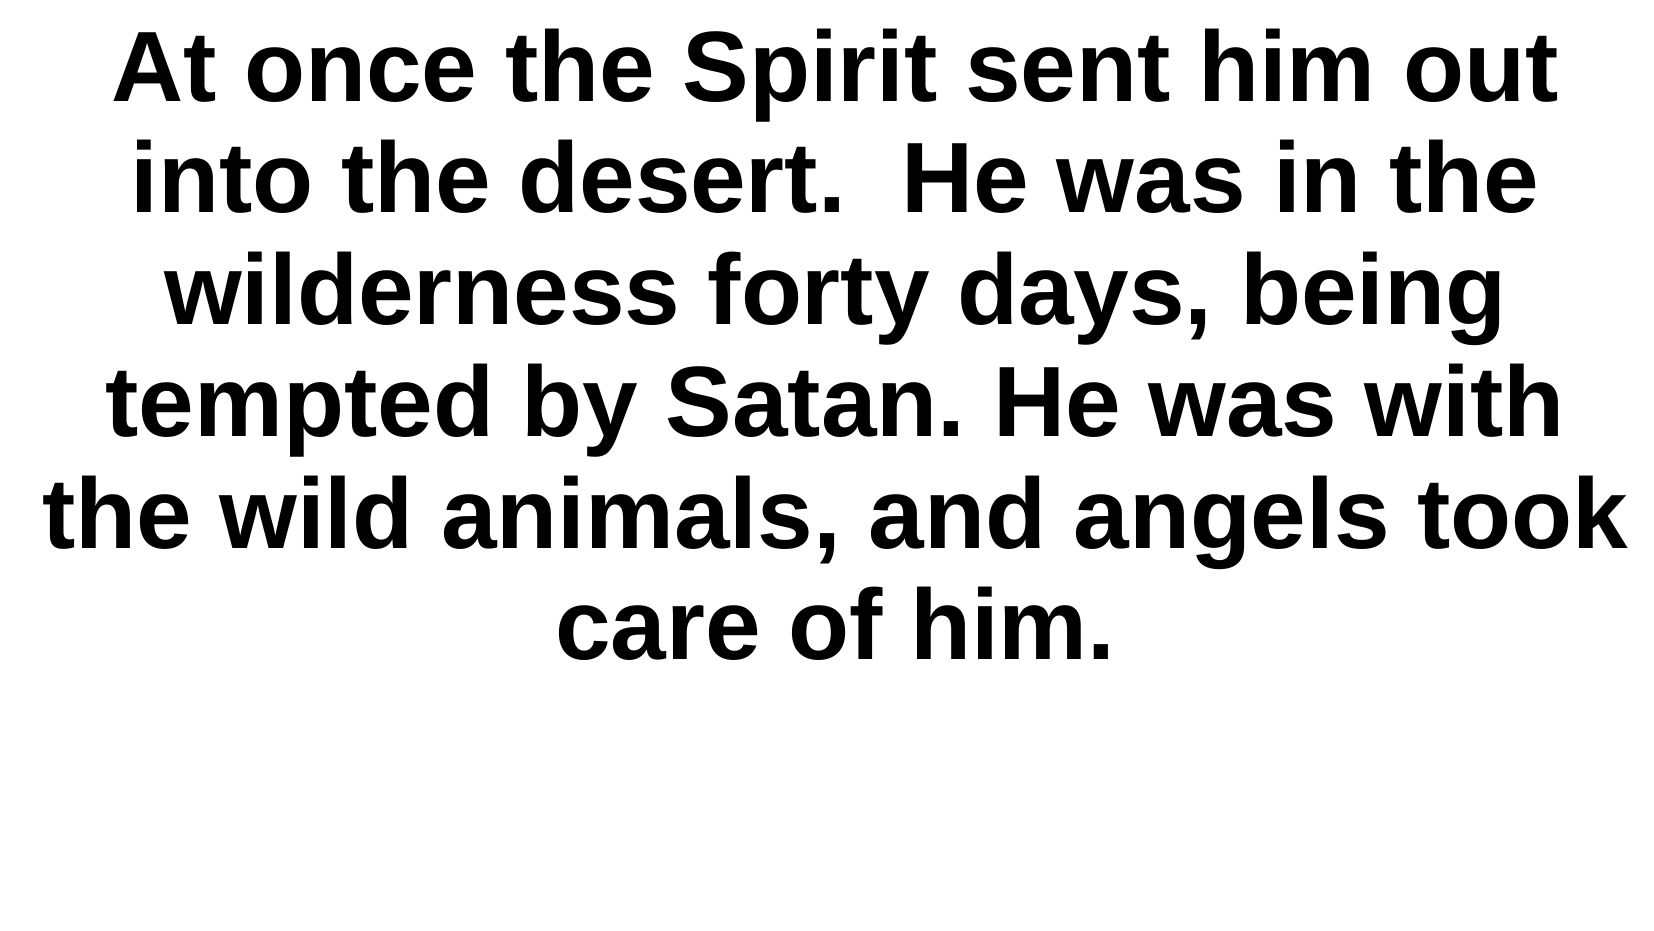

# At once the Spirit sent him out into the desert. He was in the wilderness forty days, being tempted by Satan. He was with the wild animals, and angels took care of him.